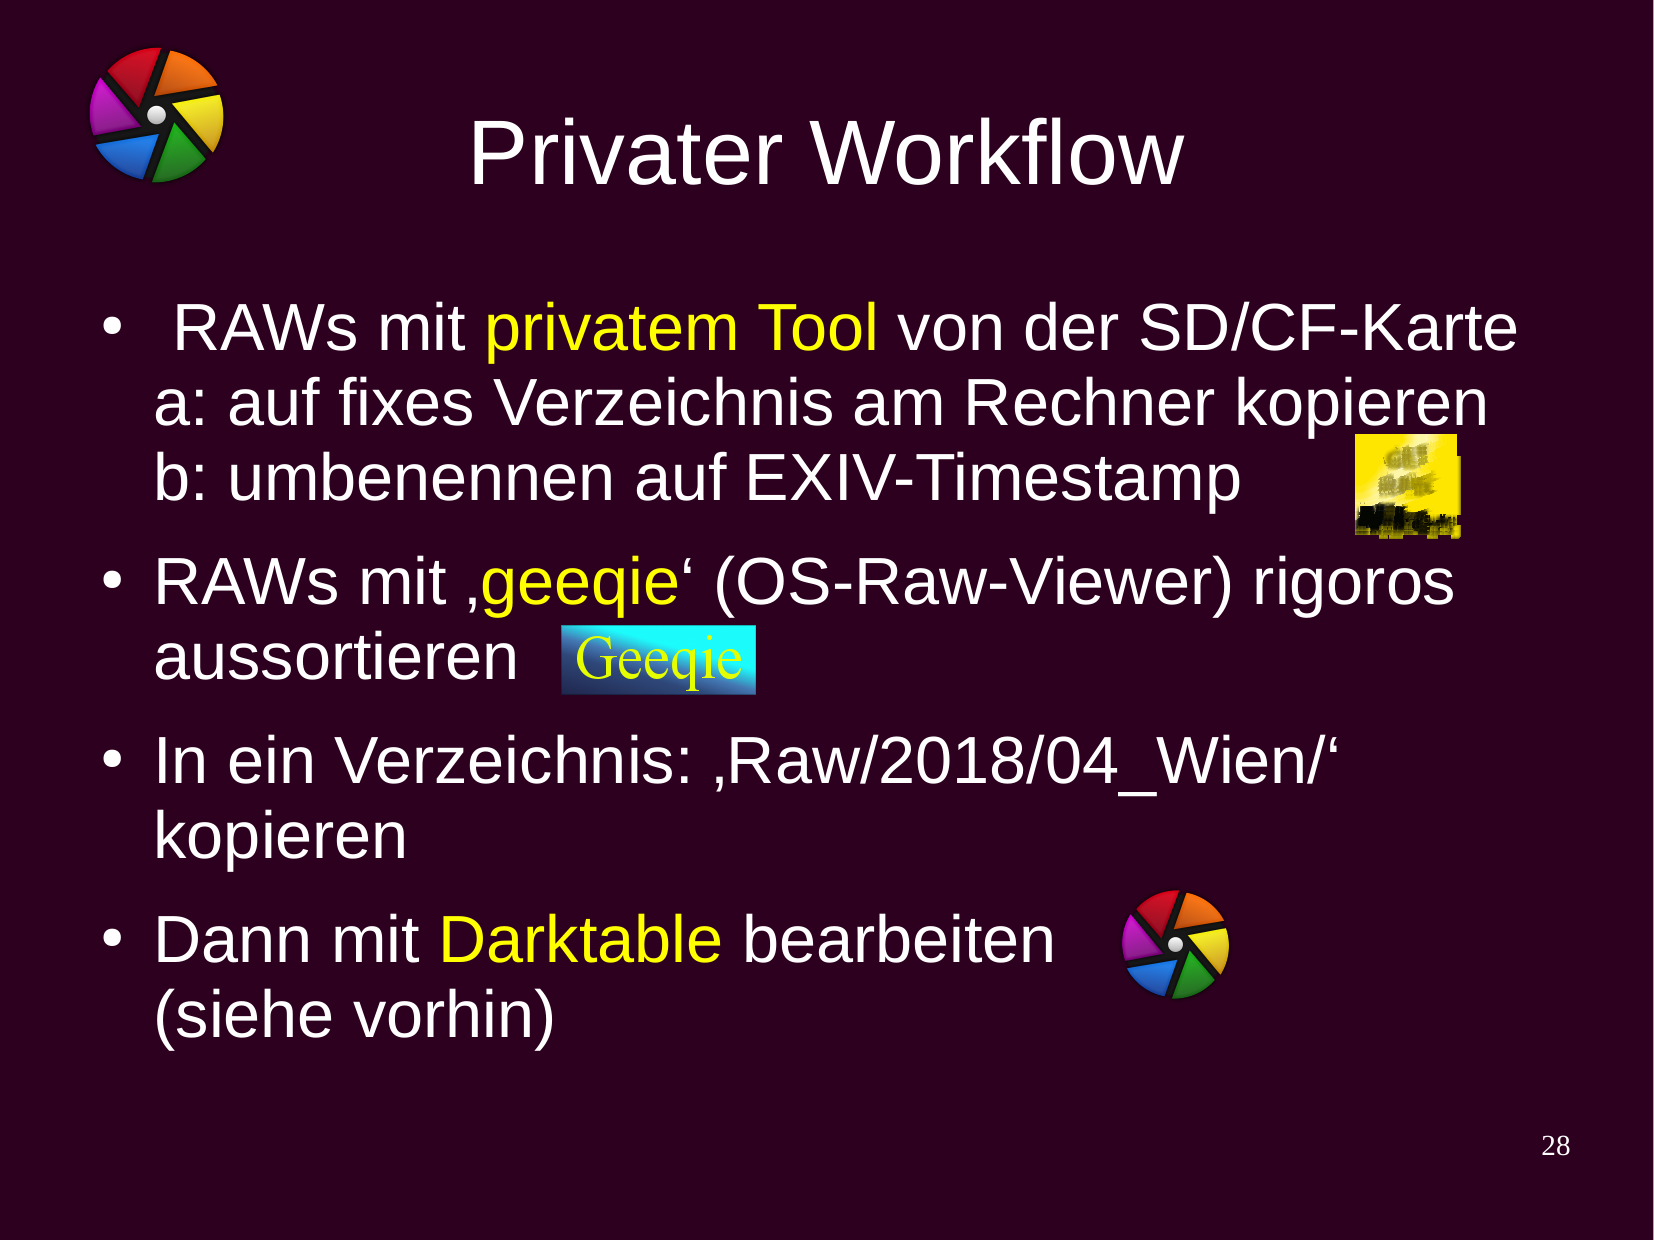

# Privater Workflow
 RAWs mit privatem Tool von der SD/CF-Karte
a: auf fixes Verzeichnis am Rechner kopieren
b: umbenennen auf EXIV-Timestamp
RAWs mit ‚geeqie‘ (OS-Raw-Viewer) rigoros aussortieren
In ein Verzeichnis: ‚Raw/2018/04_Wien/‘ kopieren
Dann mit Darktable bearbeiten
(siehe vorhin)
28